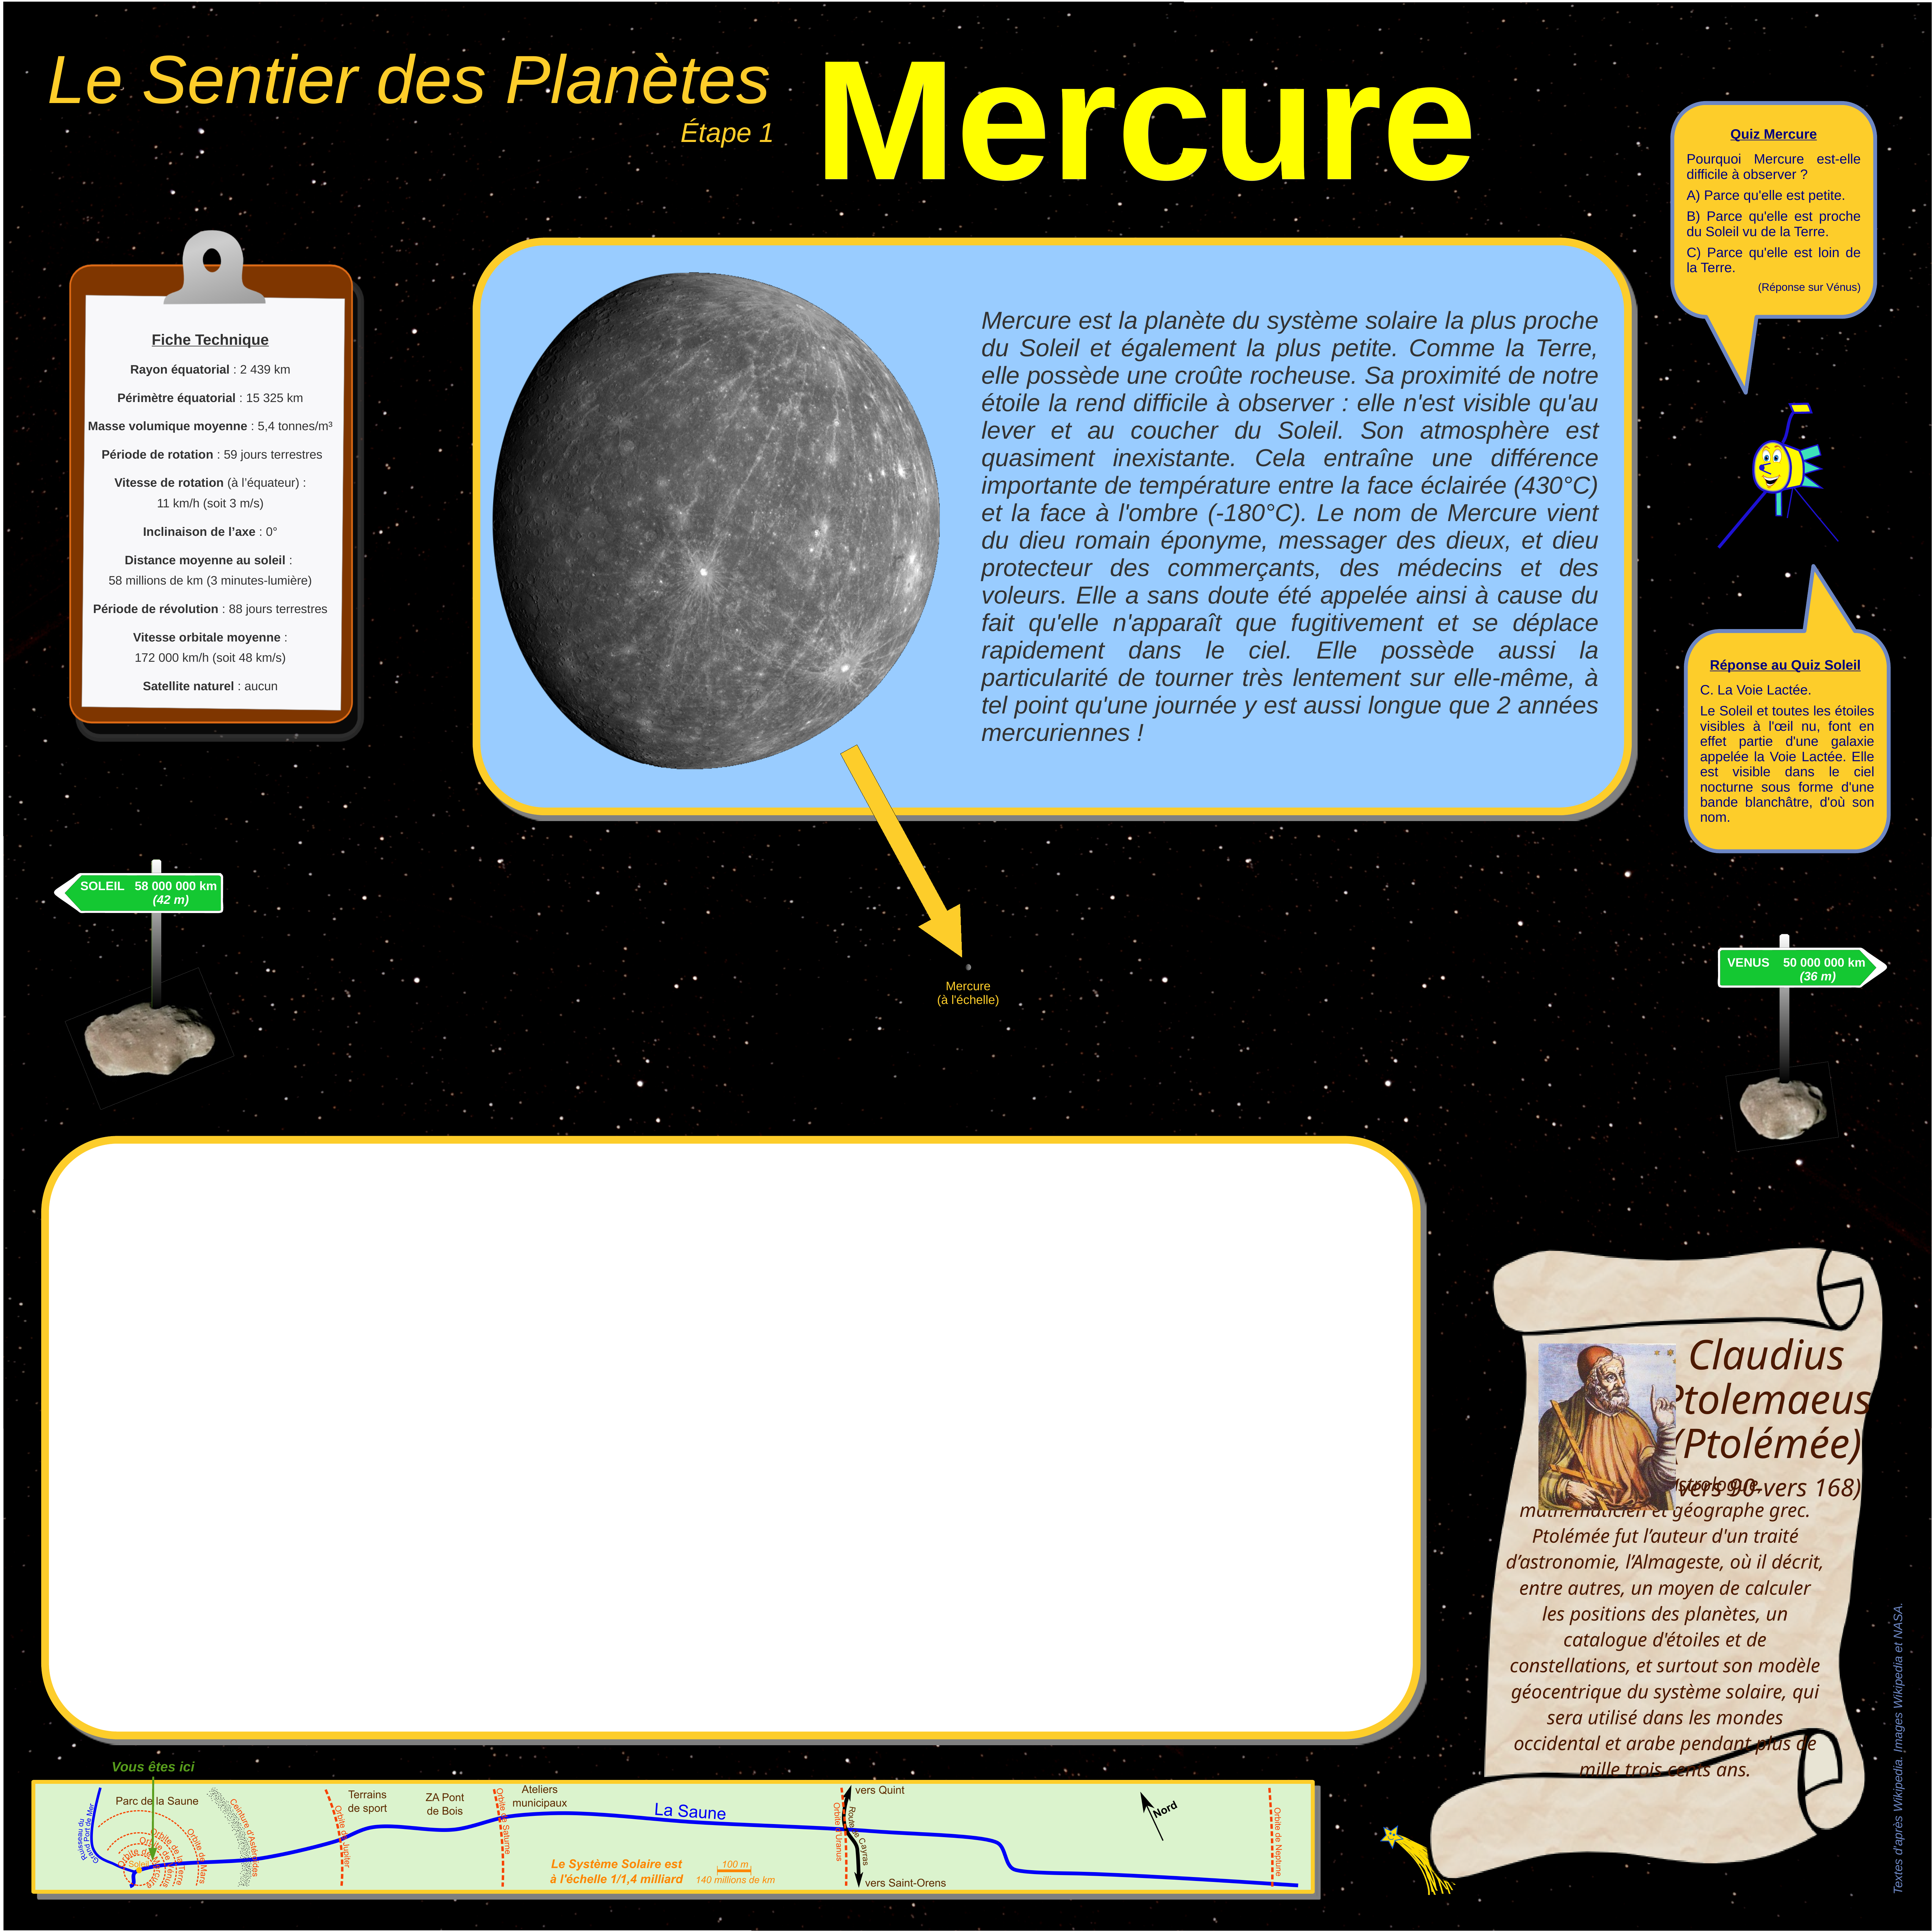

Mercure
Le Sentier des Planètes
Étape 1
Quiz Mercure
Pourquoi Mercure est-elle difficile à observer ?
A) Parce qu'elle est petite.
B) Parce qu'elle est proche du Soleil vu de la Terre.
C) Parce qu'elle est loin de la Terre.
(Réponse sur Vénus)
Fiche Technique
Rayon équatorial : 2 439 km
Périmètre équatorial : 15 325 km
Masse volumique moyenne : 5,4 tonnes/m³
 Période de rotation : 59 jours terrestres
Vitesse de rotation (à l’équateur) :
11 km/h (soit 3 m/s)
Inclinaison de l’axe : 0°
Distance moyenne au soleil :
58 millions de km (3 minutes-lumière)
Période de révolution : 88 jours terrestres
Vitesse orbitale moyenne :
172 000 km/h (soit 48 km/s)
Satellite naturel : aucun
Mercure est la planète du système solaire la plus proche du Soleil et également la plus petite. Comme la Terre, elle possède une croûte rocheuse. Sa proximité de notre étoile la rend difficile à observer : elle n'est visible qu'au lever et au coucher du Soleil. Son atmosphère est quasiment inexistante. Cela entraîne une différence importante de température entre la face éclairée (430°C) et la face à l'ombre (-180°C). Le nom de Mercure vient du dieu romain éponyme, messager des dieux, et dieu protecteur des commerçants, des médecins et des voleurs. Elle a sans doute été appelée ainsi à cause du fait qu'elle n'apparaît que fugitivement et se déplace rapidement dans le ciel. Elle possède aussi la particularité de tourner très lentement sur elle-même, à tel point qu'une journée y est aussi longue que 2 années mercuriennes !
Réponse au Quiz Soleil
C. La Voie Lactée.
Le Soleil et toutes les étoiles visibles à l'œil nu, font en effet partie d'une galaxie appelée la Voie Lactée. Elle est visible dans le ciel nocturne sous forme d'une bande blanchâtre, d'où son nom.
SOLEIL 58 000 000 km
			(42 m)
VENUS 50 000 000 km
			(36 m)
Mercure
(à l'échelle)
Claudius
Ptolemaeus
(Ptolémée)
(vers 90-vers 168)
Astronome, astrologue, mathématicien et géographe grec. Ptolémée fut l’auteur d'un traité d’astronomie, l’Almageste, où il décrit, entre autres, un moyen de calculer les positions des planètes, un catalogue d'étoiles et de constellations, et surtout son modèle géocentrique du système solaire, qui sera utilisé dans les mondes occidental et arabe pendant plus de mille trois cents ans.
Textes d'après Wikipedia. Images Wikipedia et NASA.
Vous êtes ici